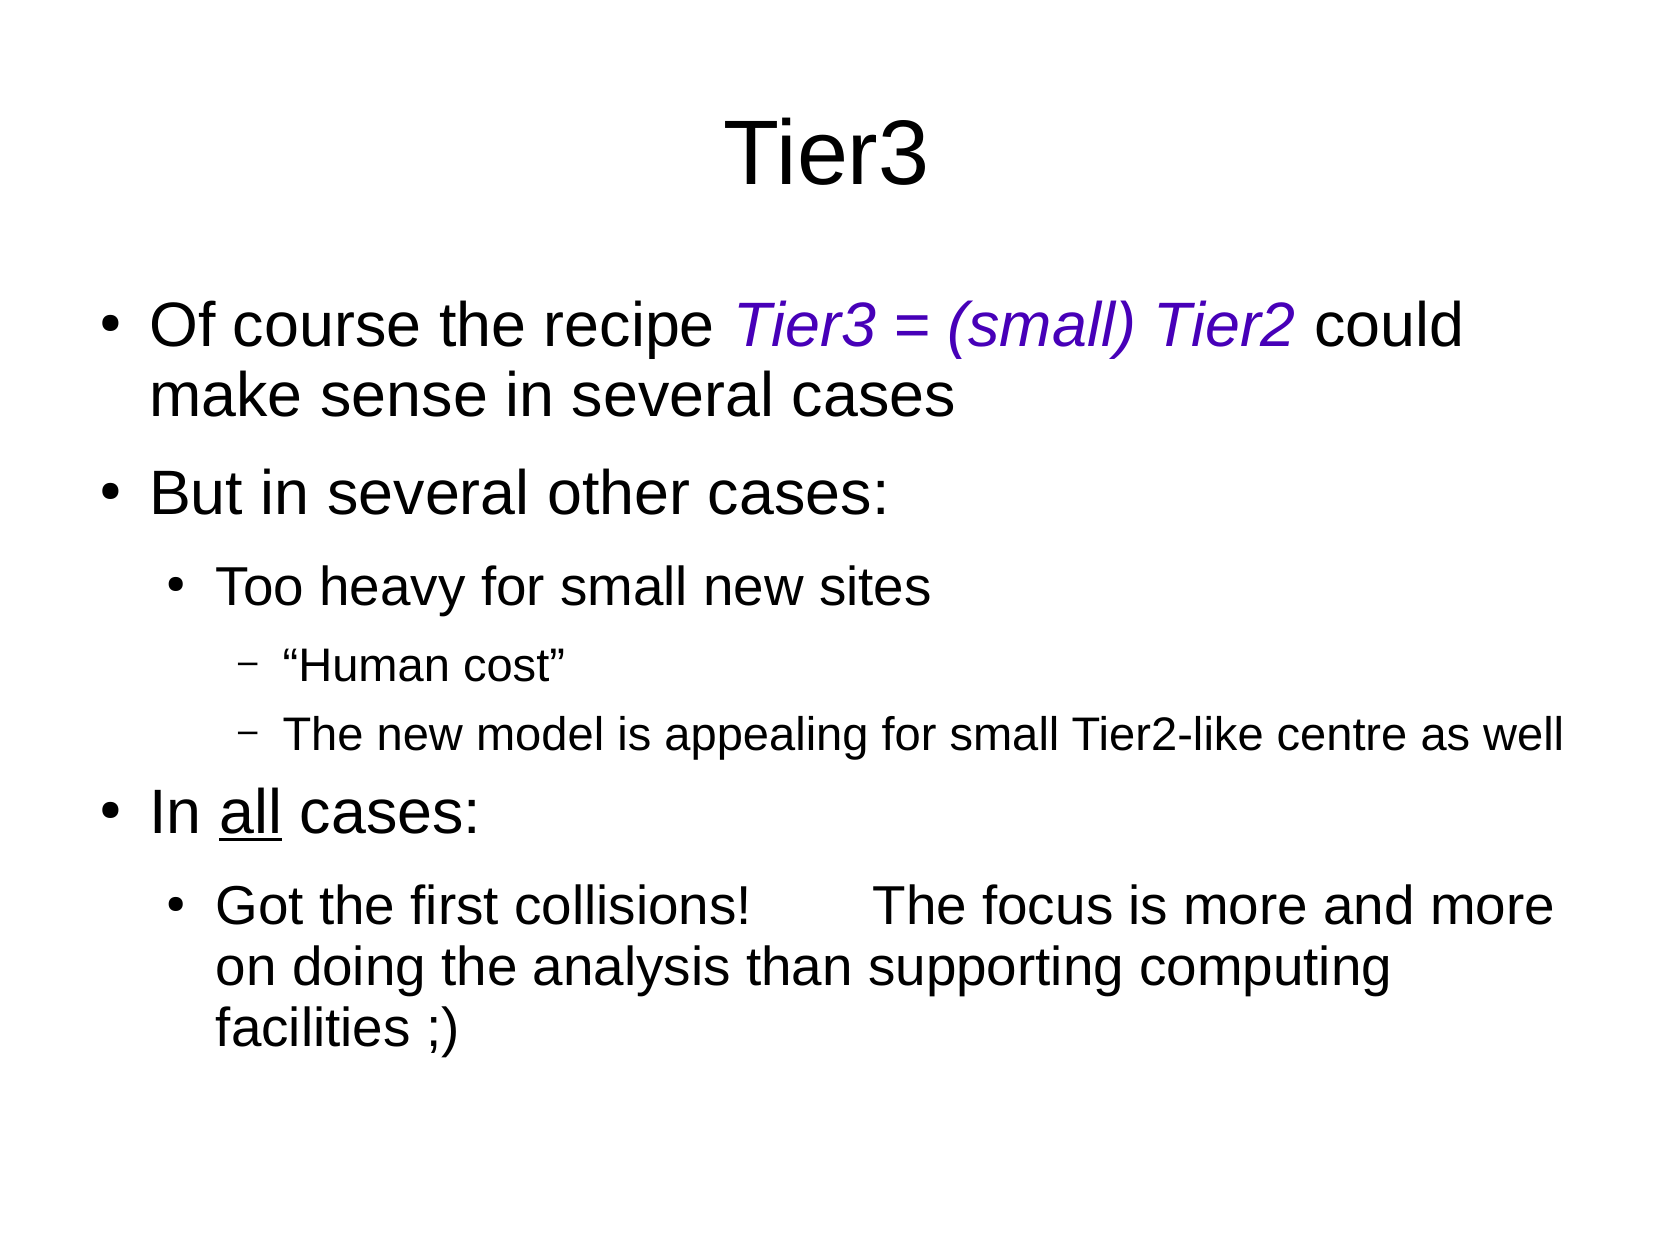

# Tier3
Of course the recipe Tier3 = (small) Tier2 could make sense in several cases
But in several other cases:
Too heavy for small new sites
“Human cost”
The new model is appealing for small Tier2-like centre as well
In all cases:
Got the first collisions! The focus is more and more on doing the analysis than supporting computing facilities ;)